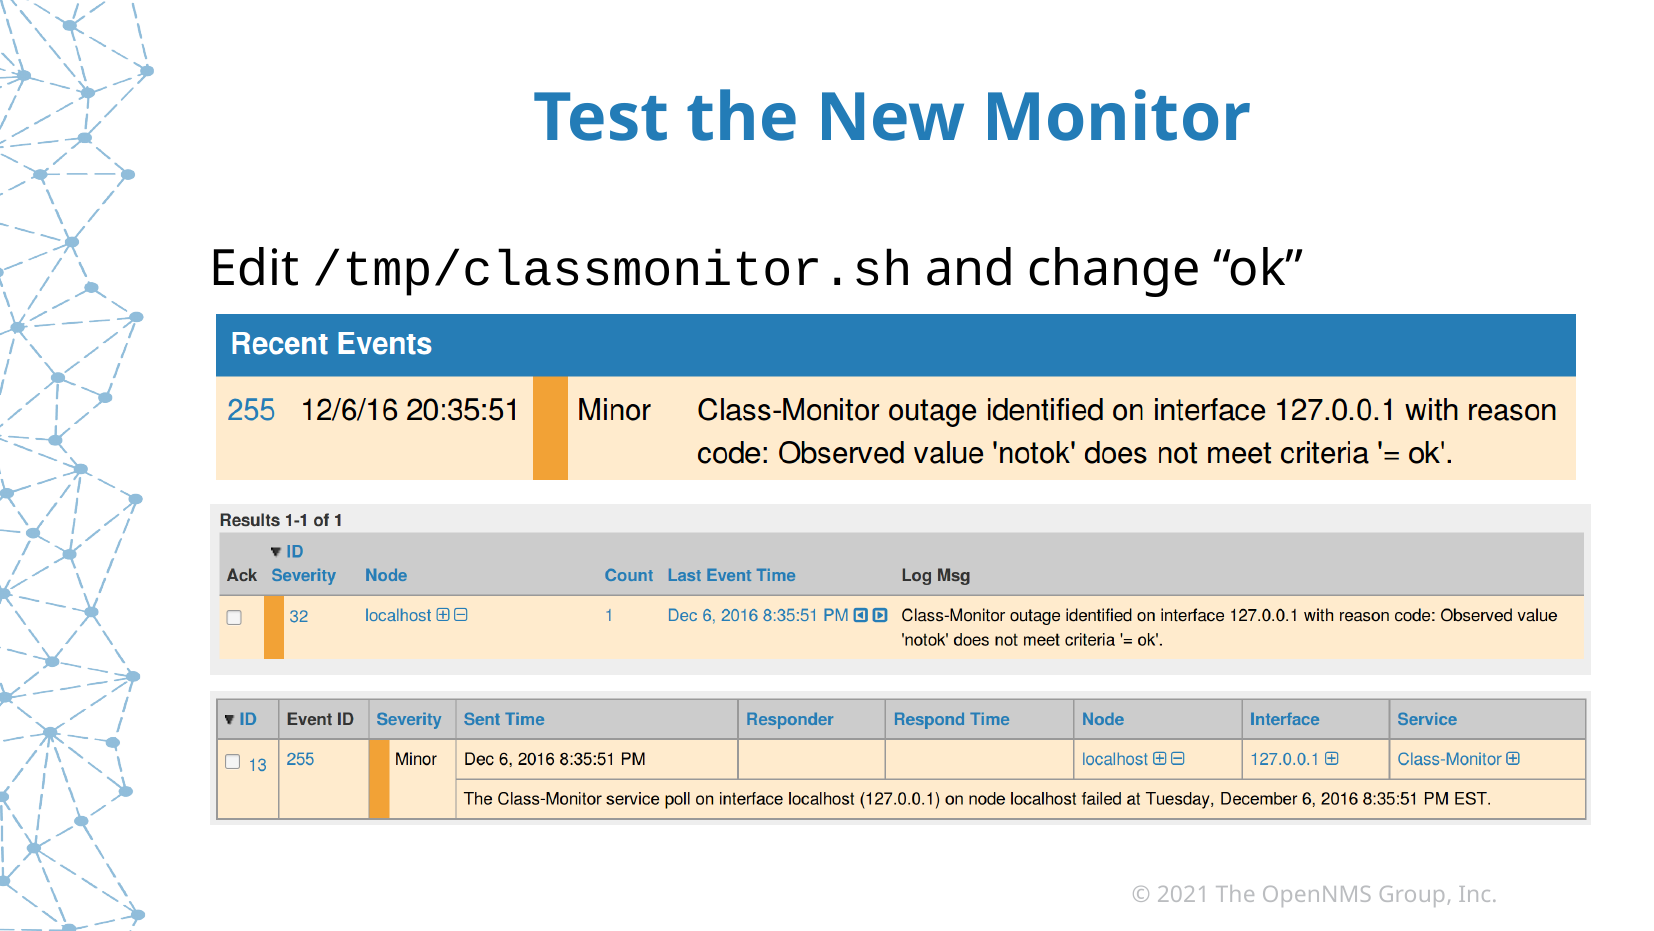

# Test the New Monitor
Edit /tmp/classmonitor.sh and change “ok”